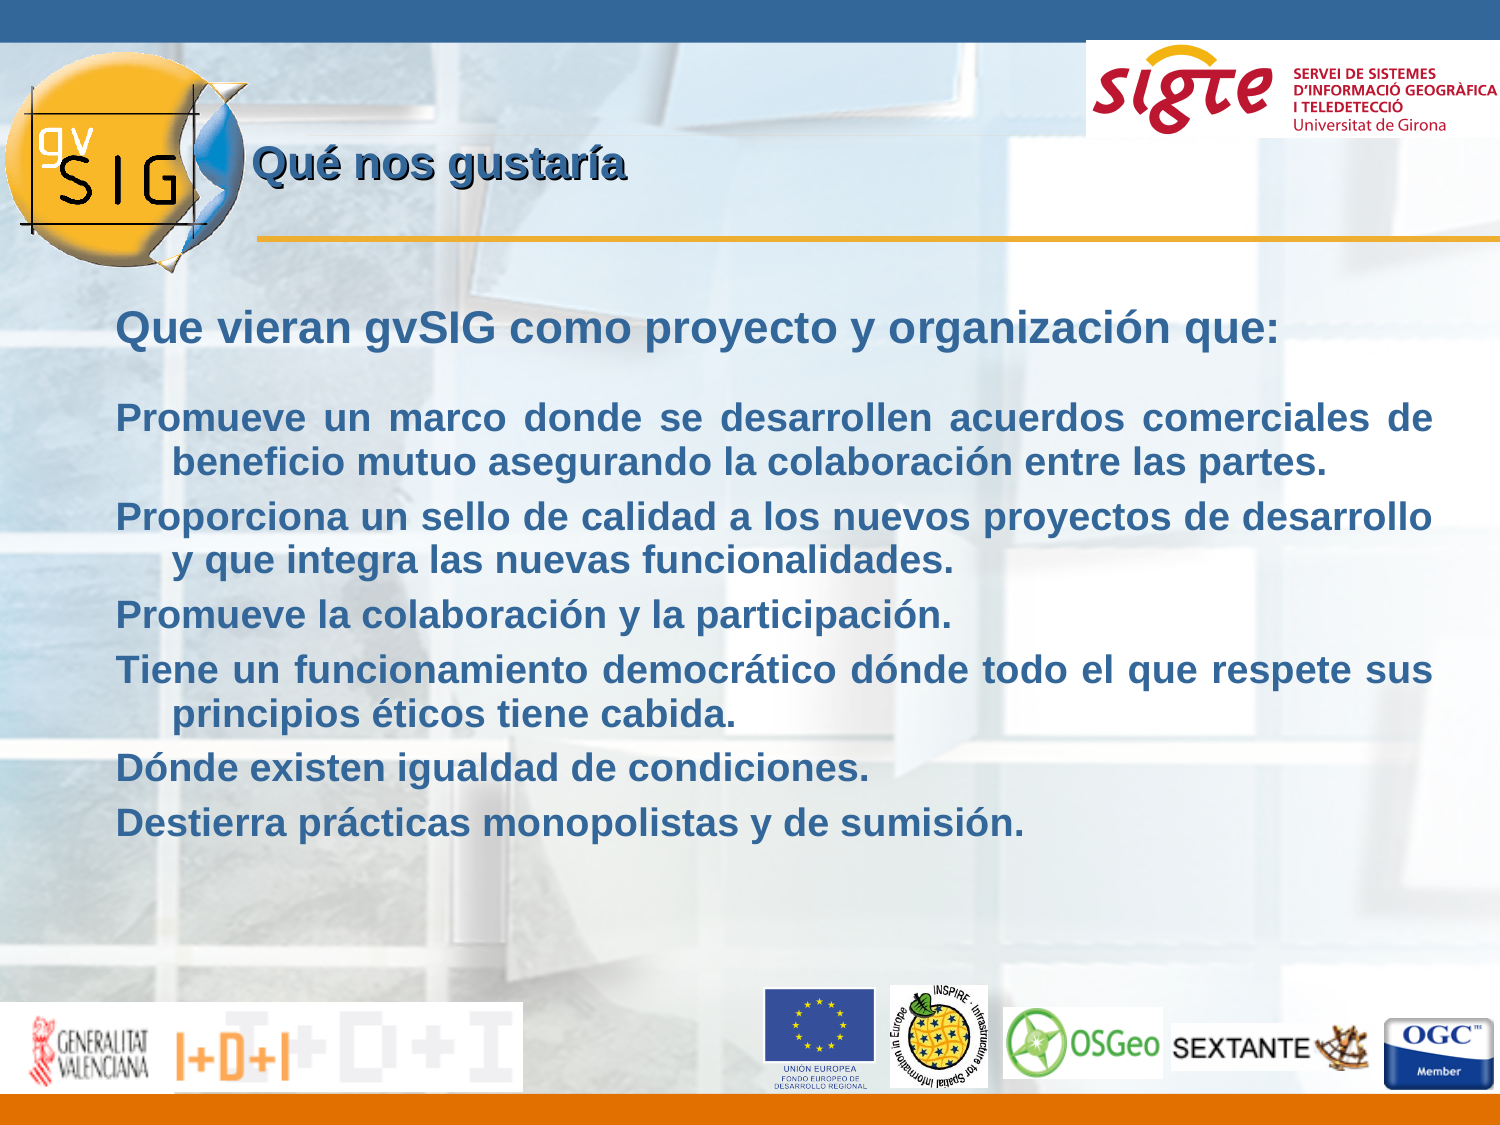

Qué nos gustaría
# Que vieran gvSIG como proyecto y organización que:
Promueve un marco donde se desarrollen acuerdos comerciales de beneficio mutuo asegurando la colaboración entre las partes.
Proporciona un sello de calidad a los nuevos proyectos de desarrollo y que integra las nuevas funcionalidades.
Promueve la colaboración y la participación.
Tiene un funcionamiento democrático dónde todo el que respete sus principios éticos tiene cabida.
Dónde existen igualdad de condiciones.
Destierra prácticas monopolistas y de sumisión.